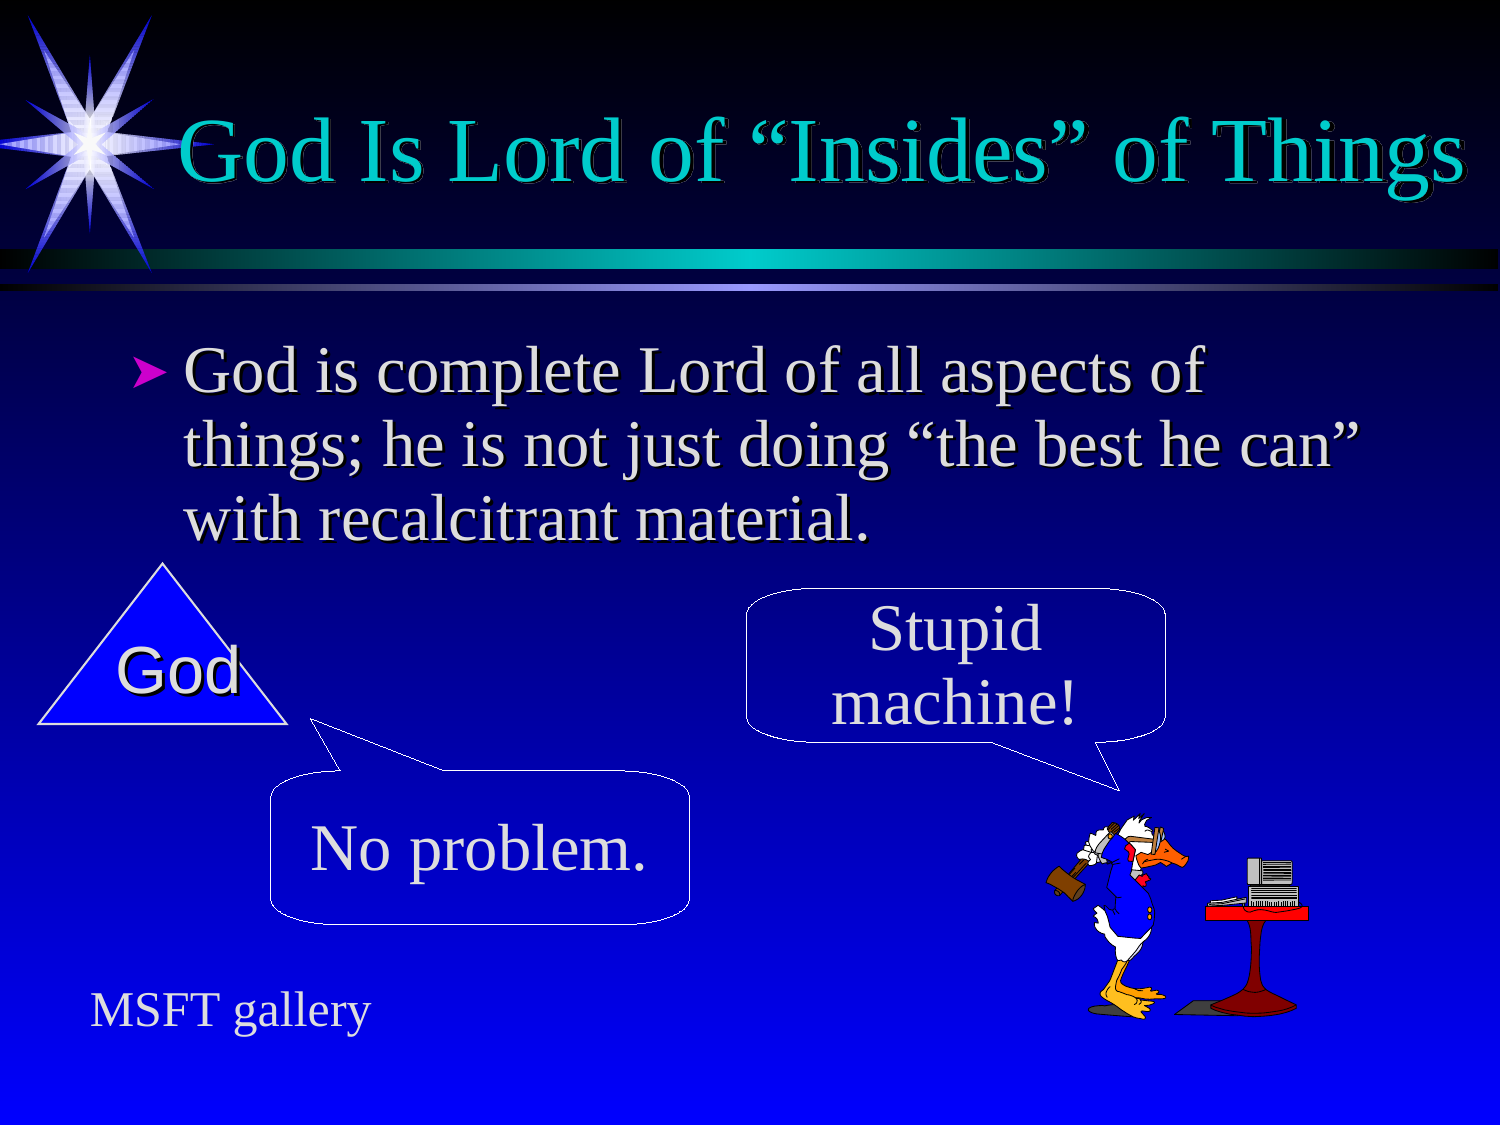

# God Is Lord of “Insides” of Things
God is complete Lord of all aspects of things; he is not just doing “the best he can” with recalcitrant material.
God
No problem.
Stupid machine!
MSFT gallery